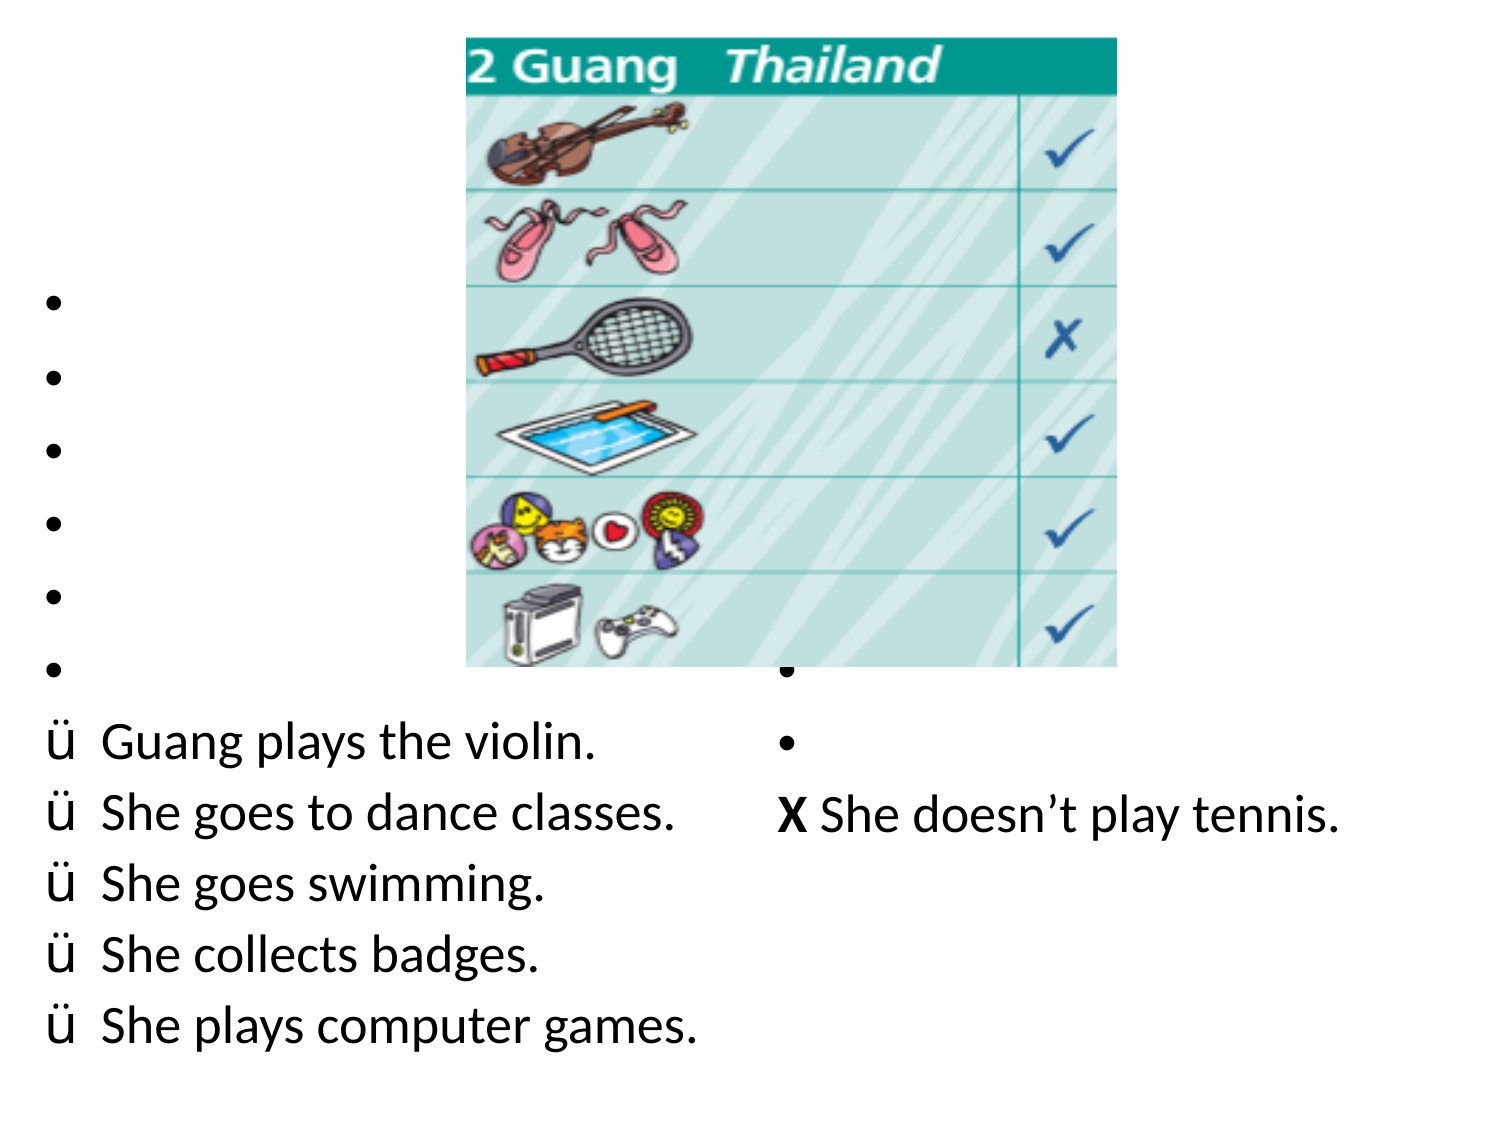

# Guang plays the violin.
She goes to dance classes.
She goes swimming.
She collects badges.
She plays computer games.
X She doesn’t play tennis.